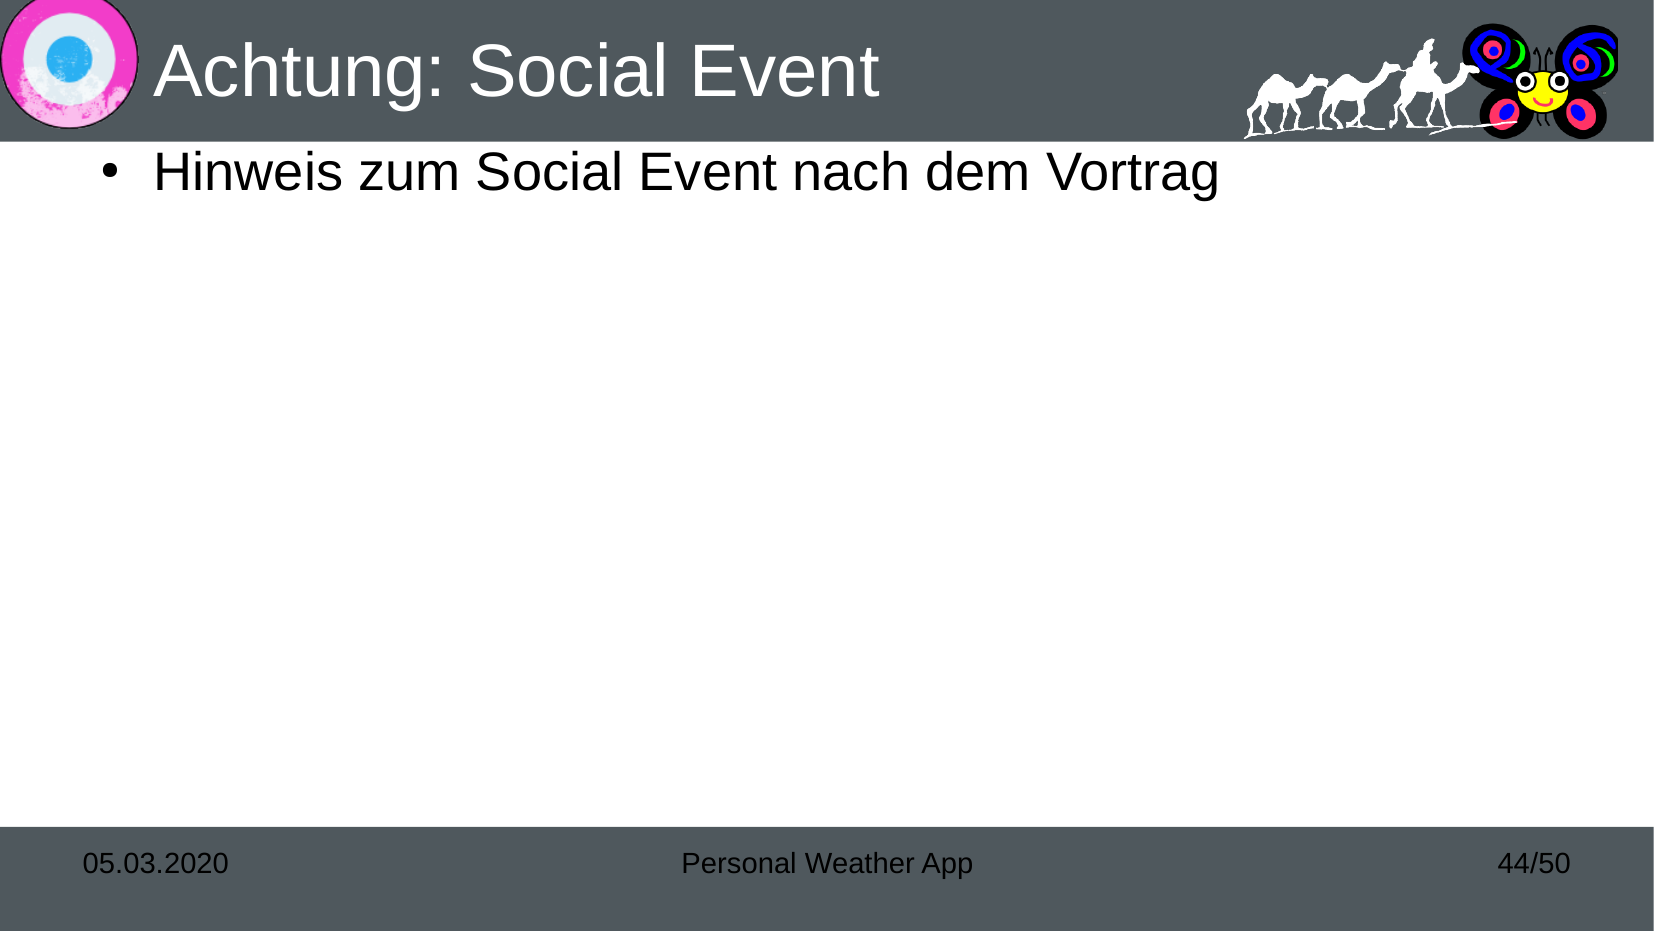

# Achtung: Social Event
Hinweis zum Social Event nach dem Vortrag
08. März 2019
44